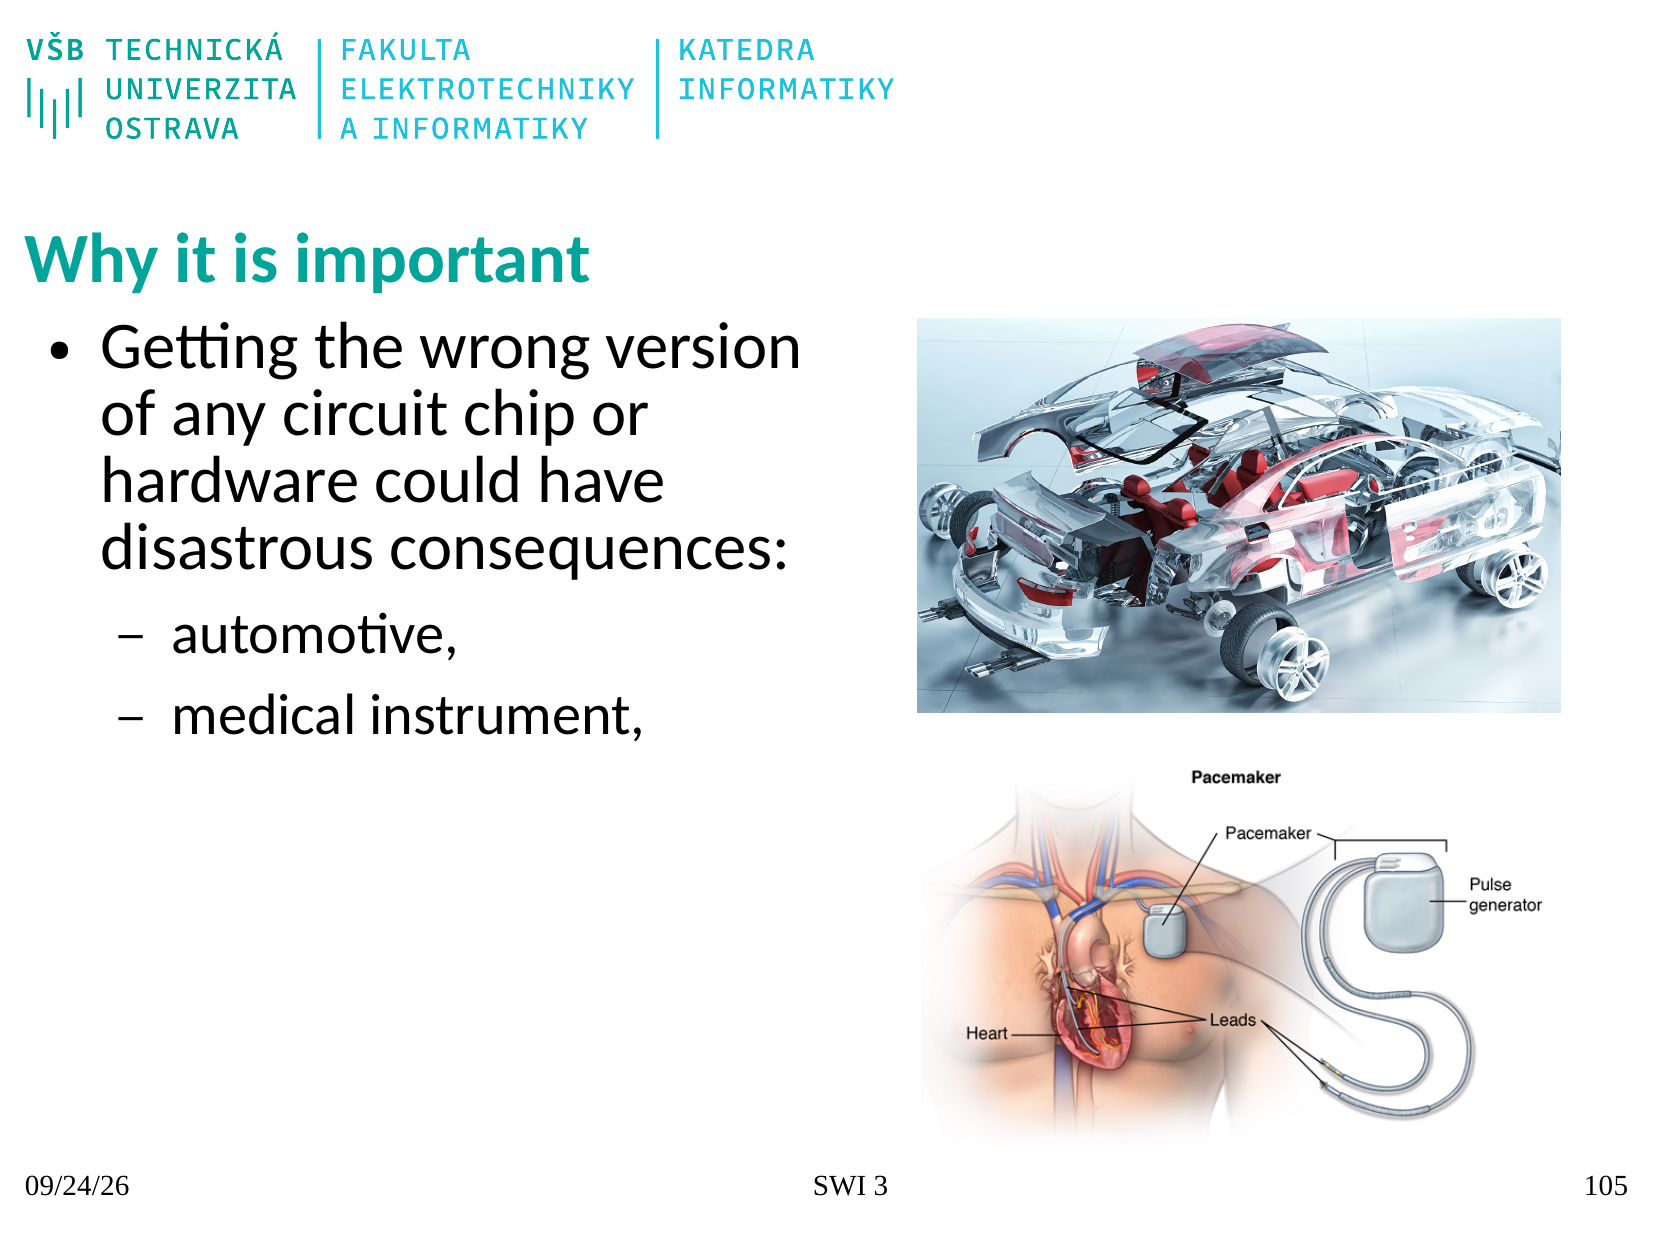

# Why it is important
Getting the wrong version of any circuit chip or hardware could have disastrous consequences:
automotive,
medical instrument,
SWI 3
105